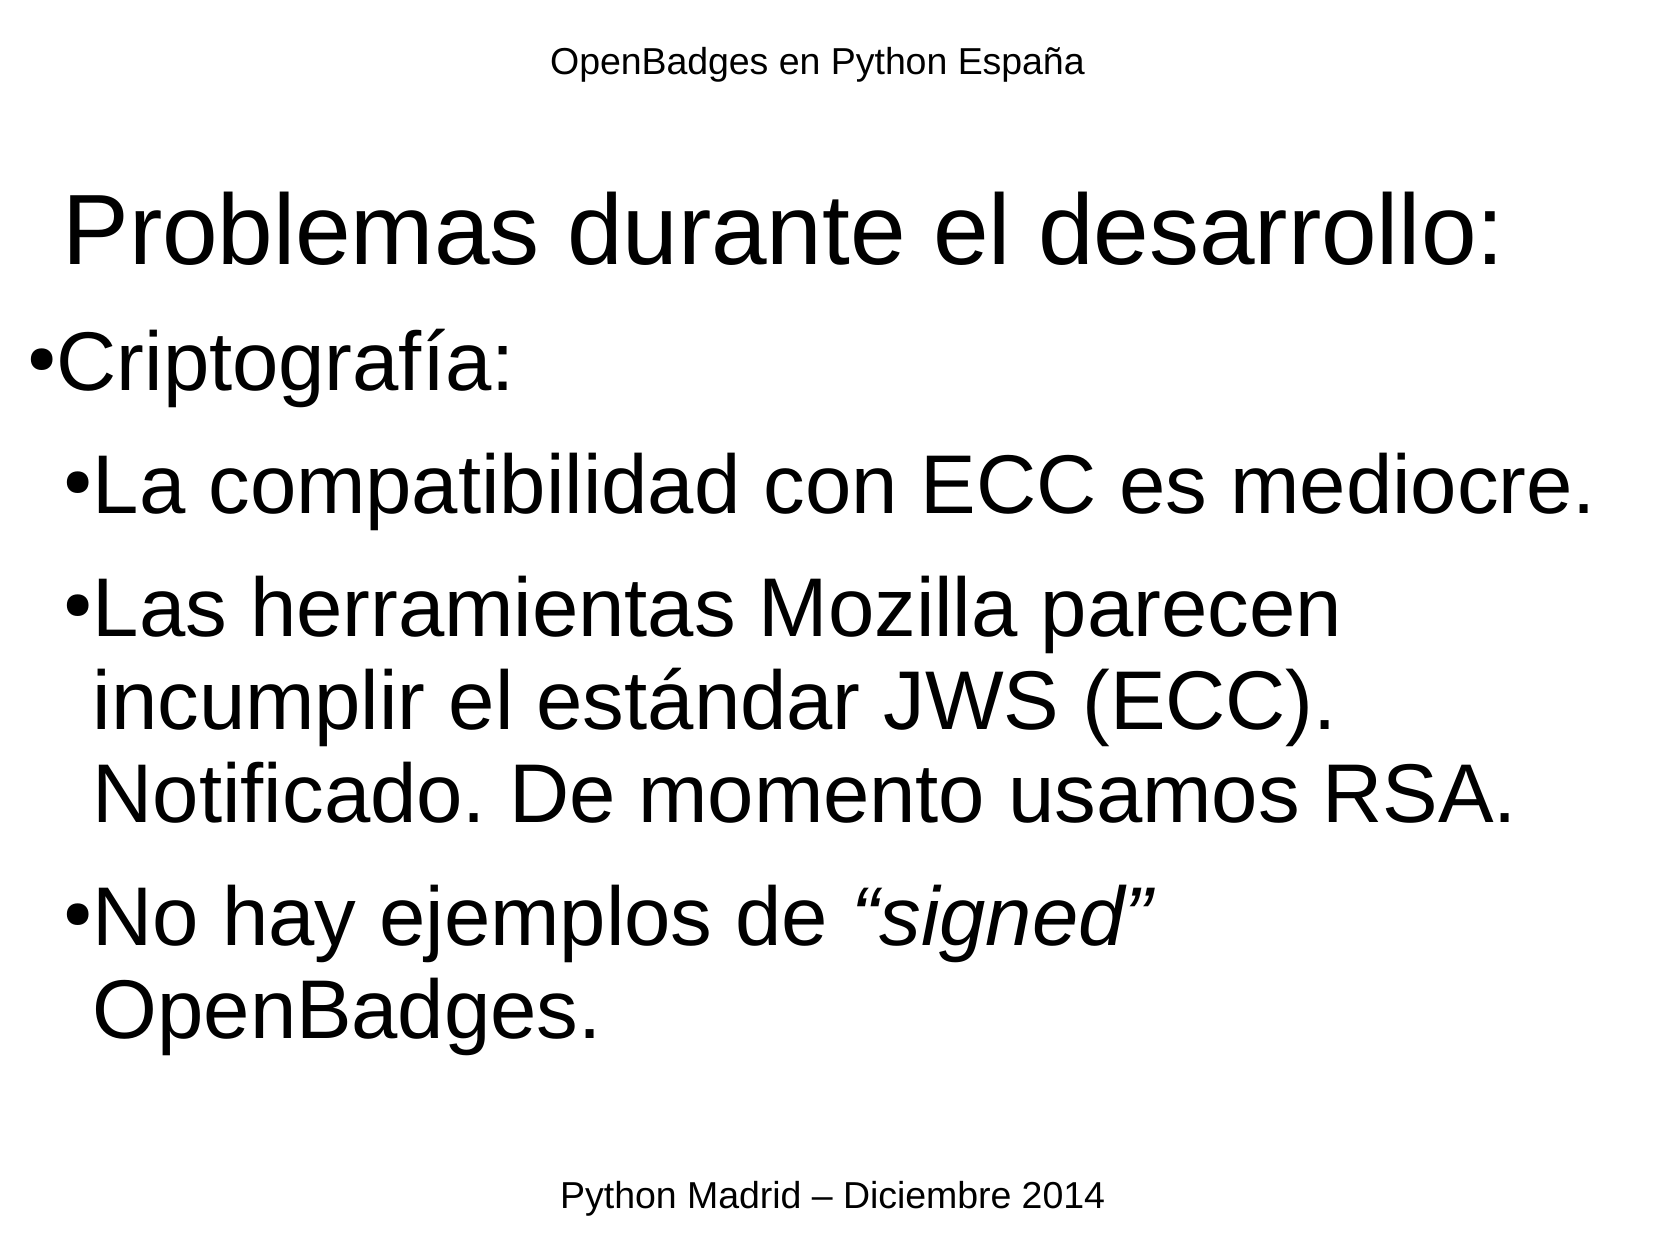

# Problemas durante el desarrollo:
Criptografía:
La compatibilidad con ECC es mediocre.
Las herramientas Mozilla parecen incumplir el estándar JWS (ECC). Notificado. De momento usamos RSA.
No hay ejemplos de “signed” OpenBadges.
OpenBadges en Python España
Python Madrid – Diciembre 2014